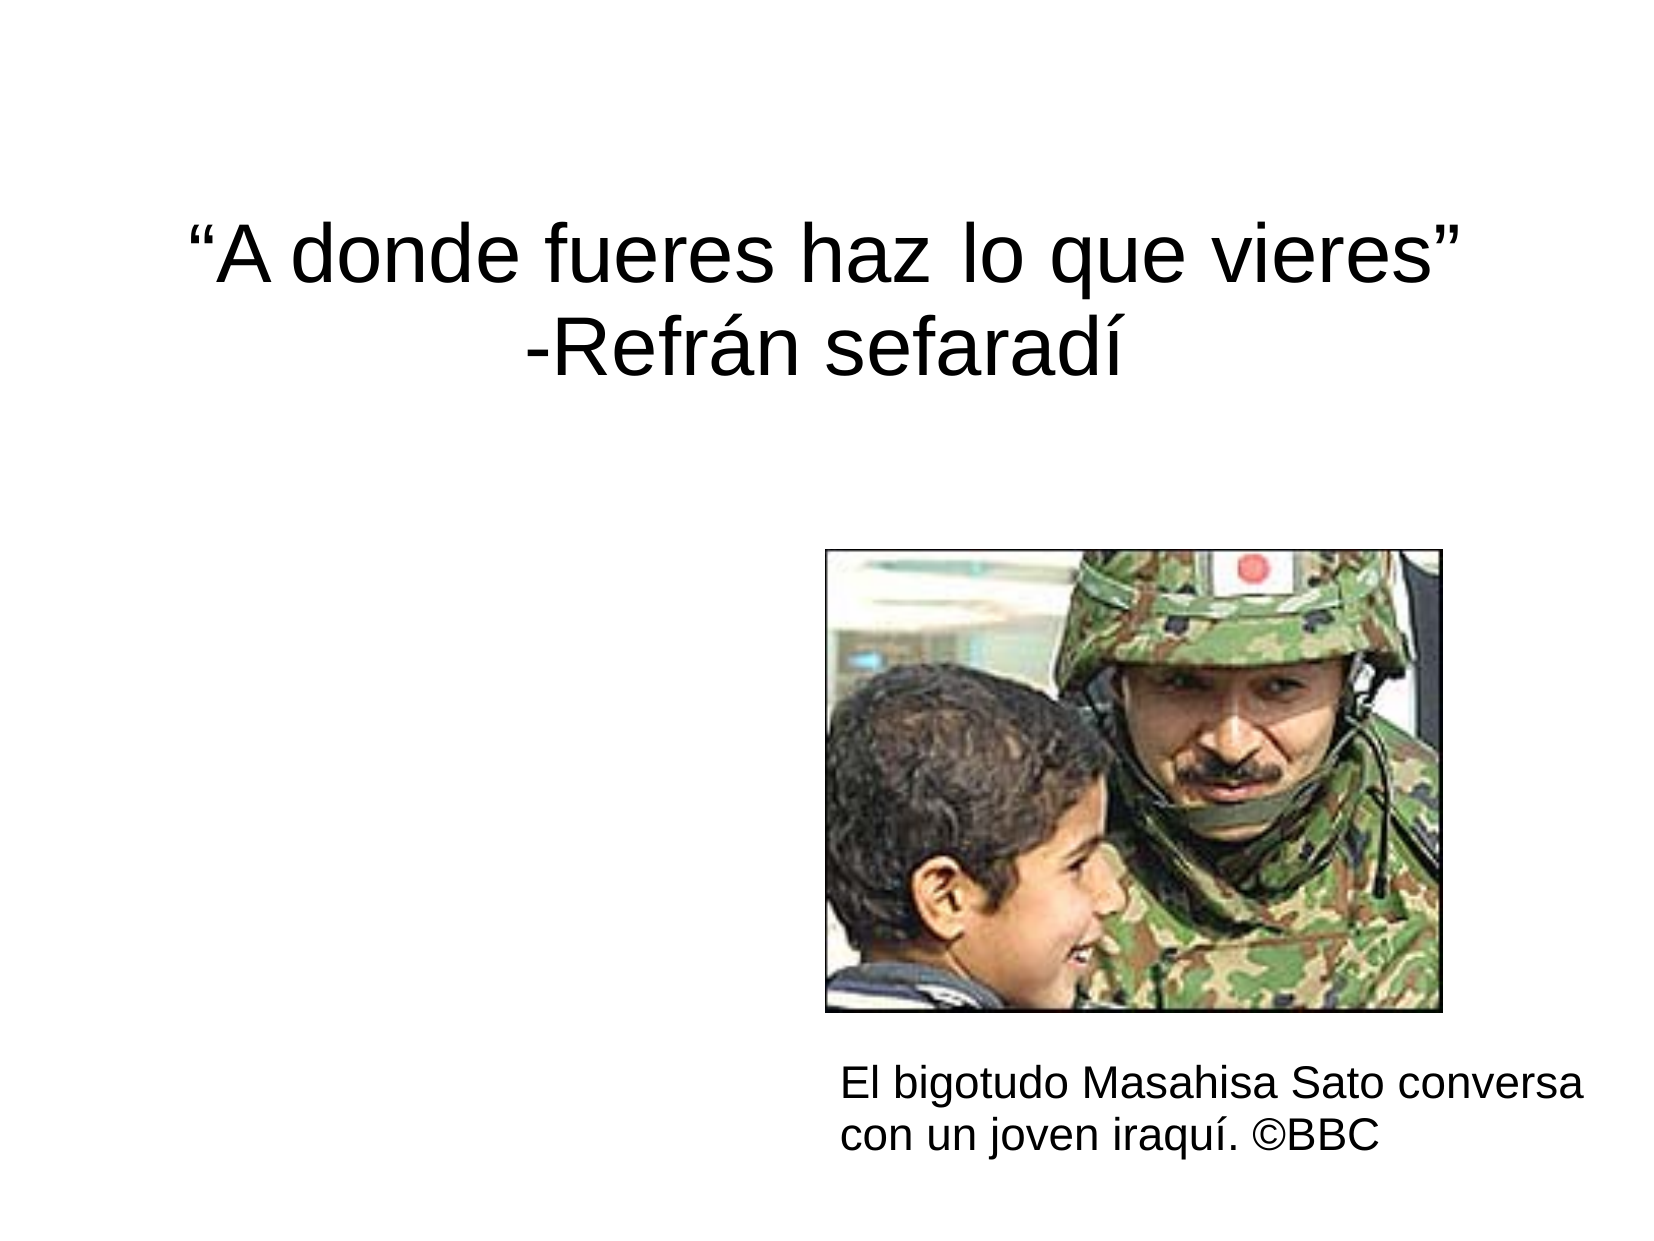

# “A donde fueres haz	 lo que vieres”
-Refrán sefaradí
El bigotudo Masahisa Sato conversa con un joven iraquí. ©BBC